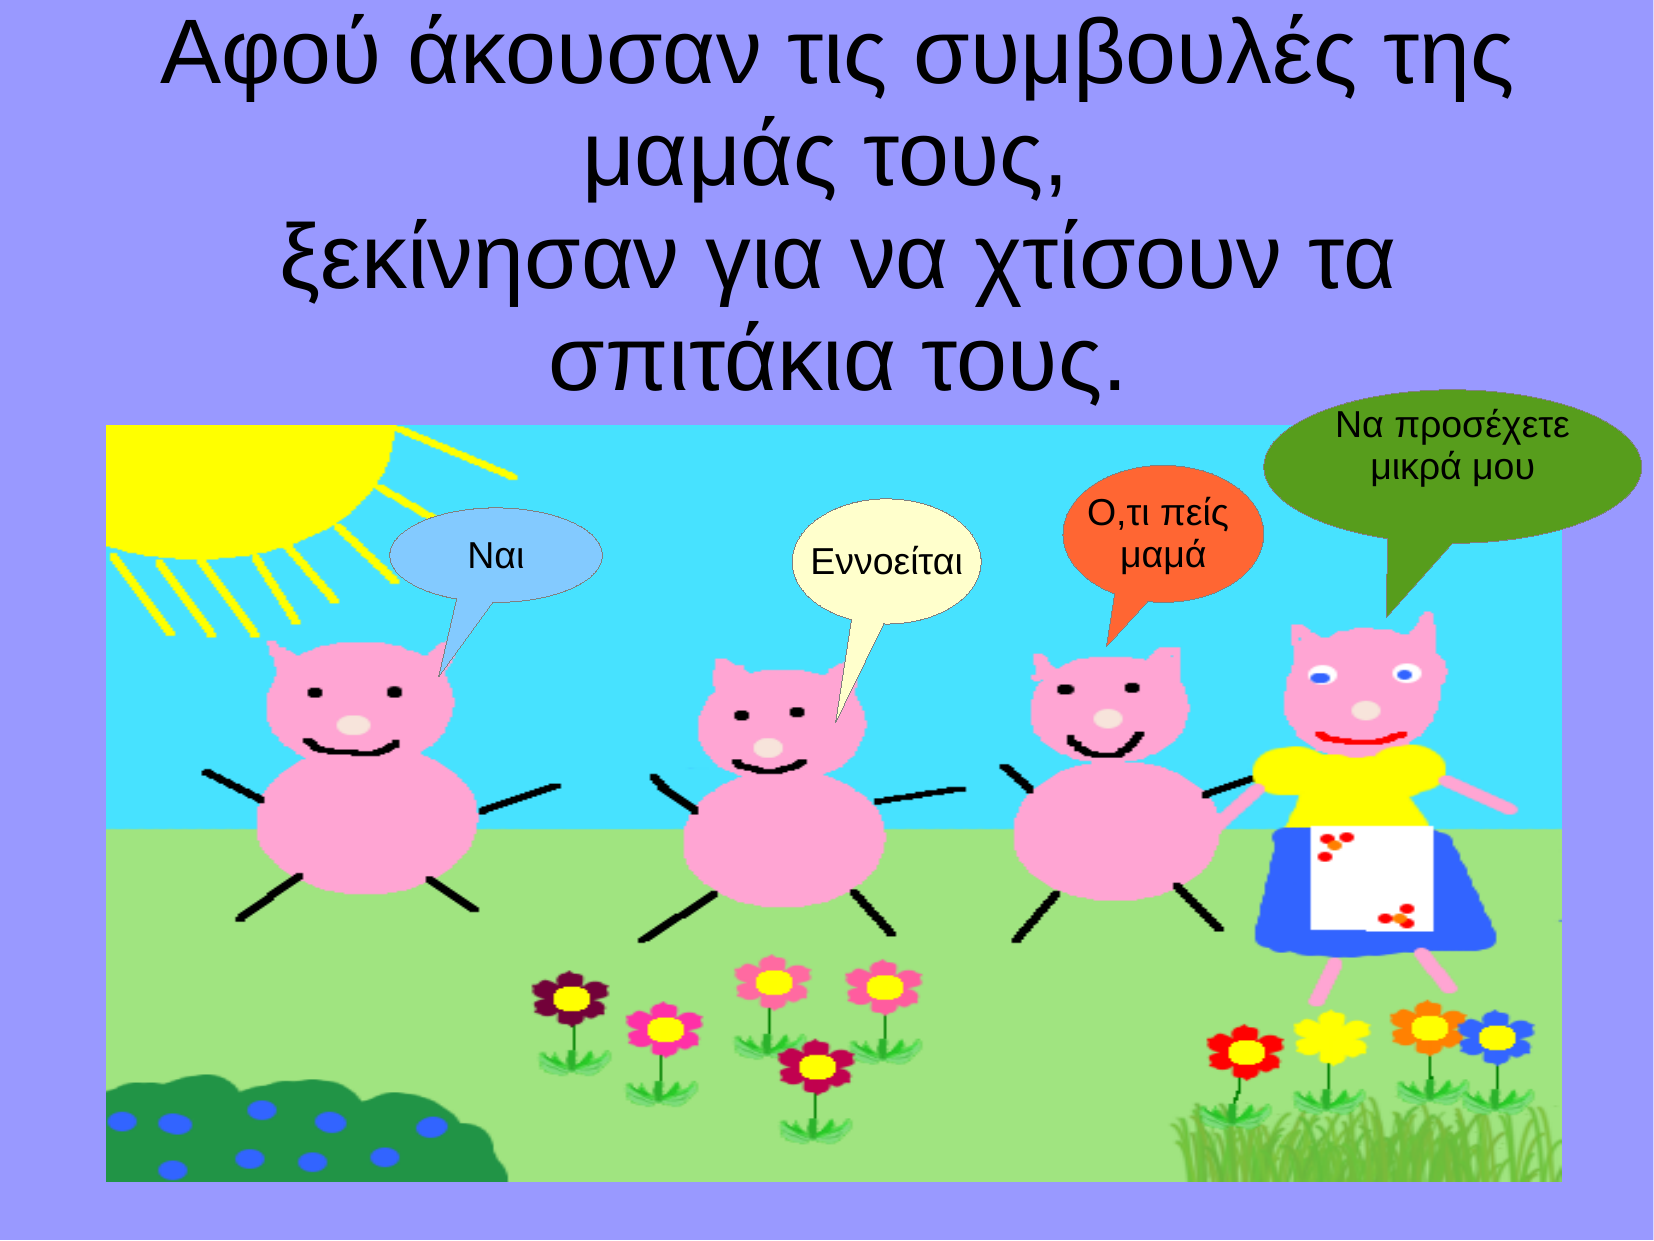

# Αφού άκουσαν τις συμβουλές της μαμάς τους, ξεκίνησαν για να χτίσουν τα σπιτάκια τους.
Να προσέχετε
μικρά μου
Ο,τι πείς
μαμά
Εννοείται
Ναι